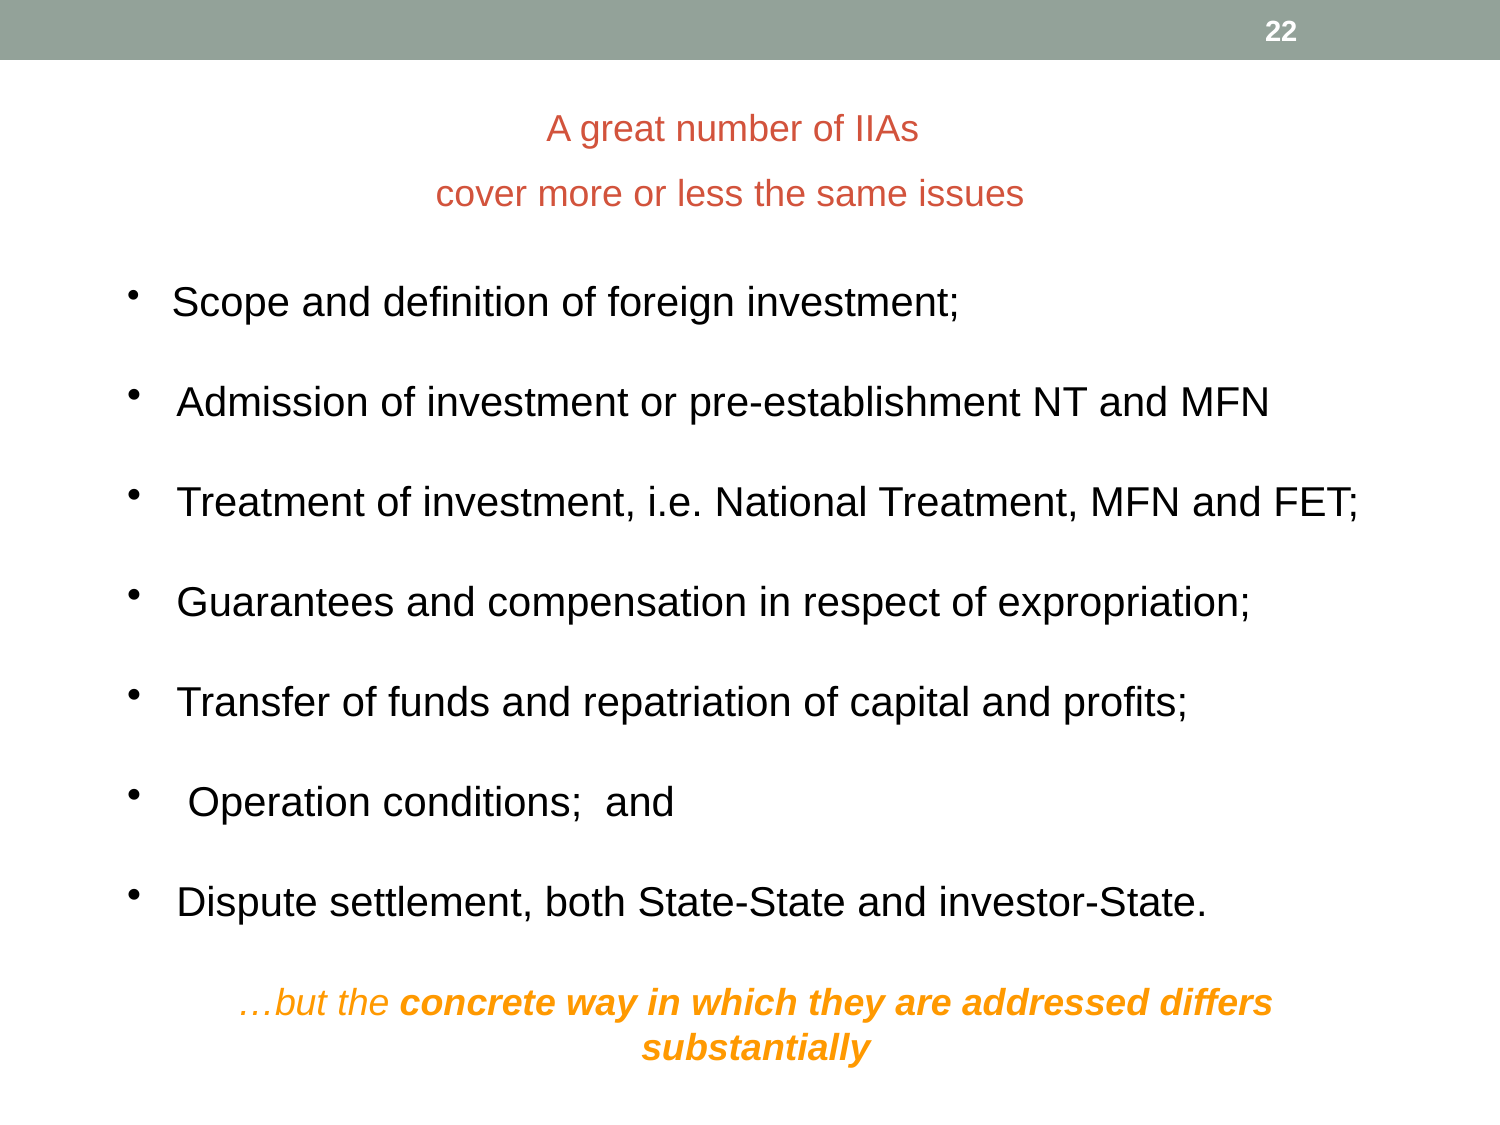

A great number of IIAs
cover more or less the same issues
 Scope and definition of foreign investment;
 Admission of investment or pre-establishment NT and MFN
 Treatment of investment, i.e. National Treatment, MFN and FET;
 Guarantees and compensation in respect of expropriation;
 Transfer of funds and repatriation of capital and profits;
 Operation conditions; and
 Dispute settlement, both State-State and investor-State.
…but the concrete way in which they are addressed differs
substantially